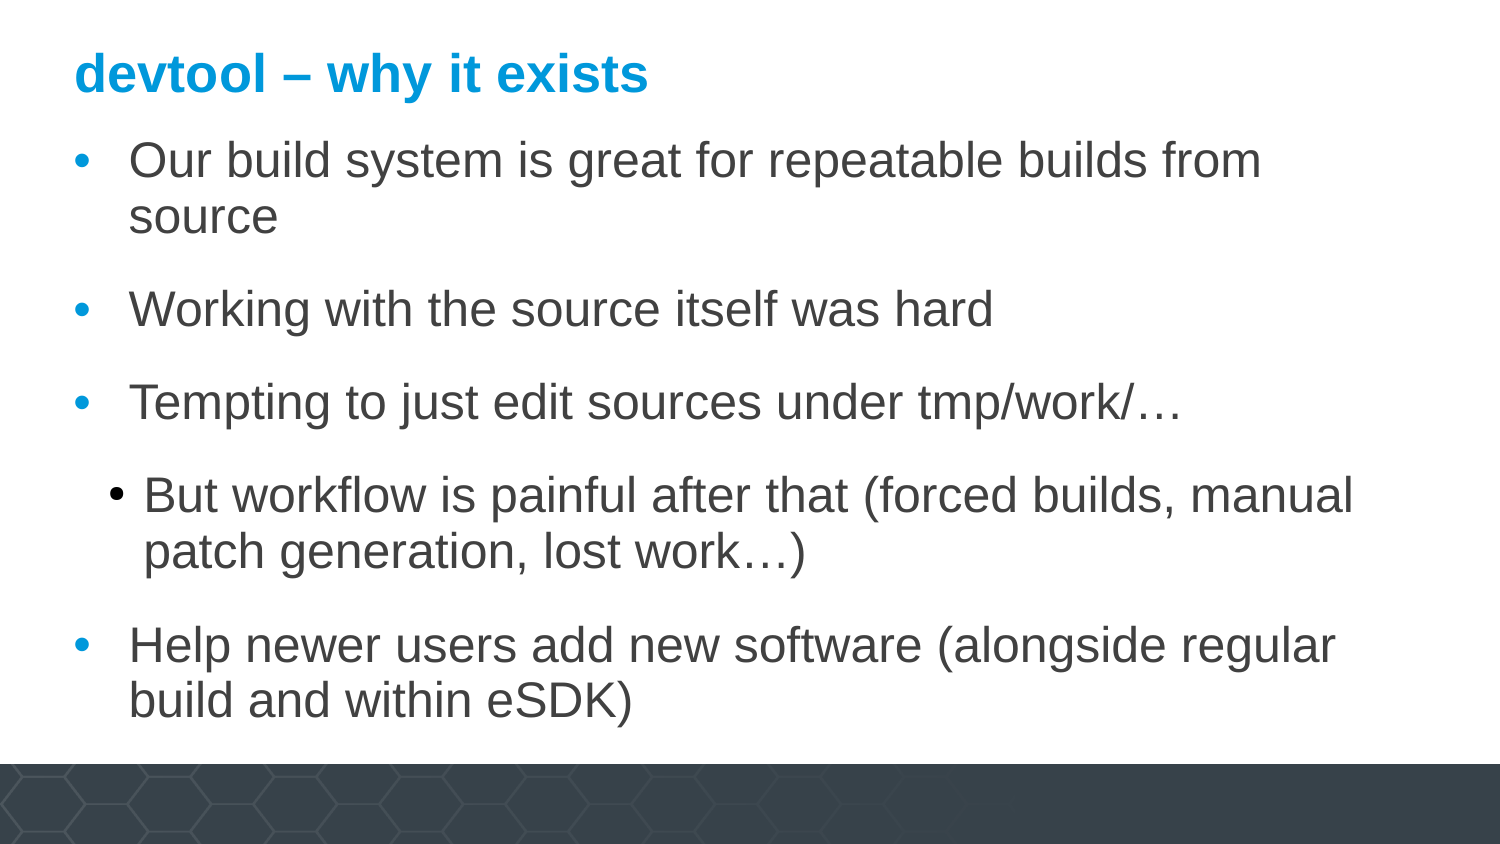

devtool – why it exists
Our build system is great for repeatable builds from source
Working with the source itself was hard
Tempting to just edit sources under tmp/work/…
But workflow is painful after that (forced builds, manual patch generation, lost work…)
Help newer users add new software (alongside regular build and within eSDK)